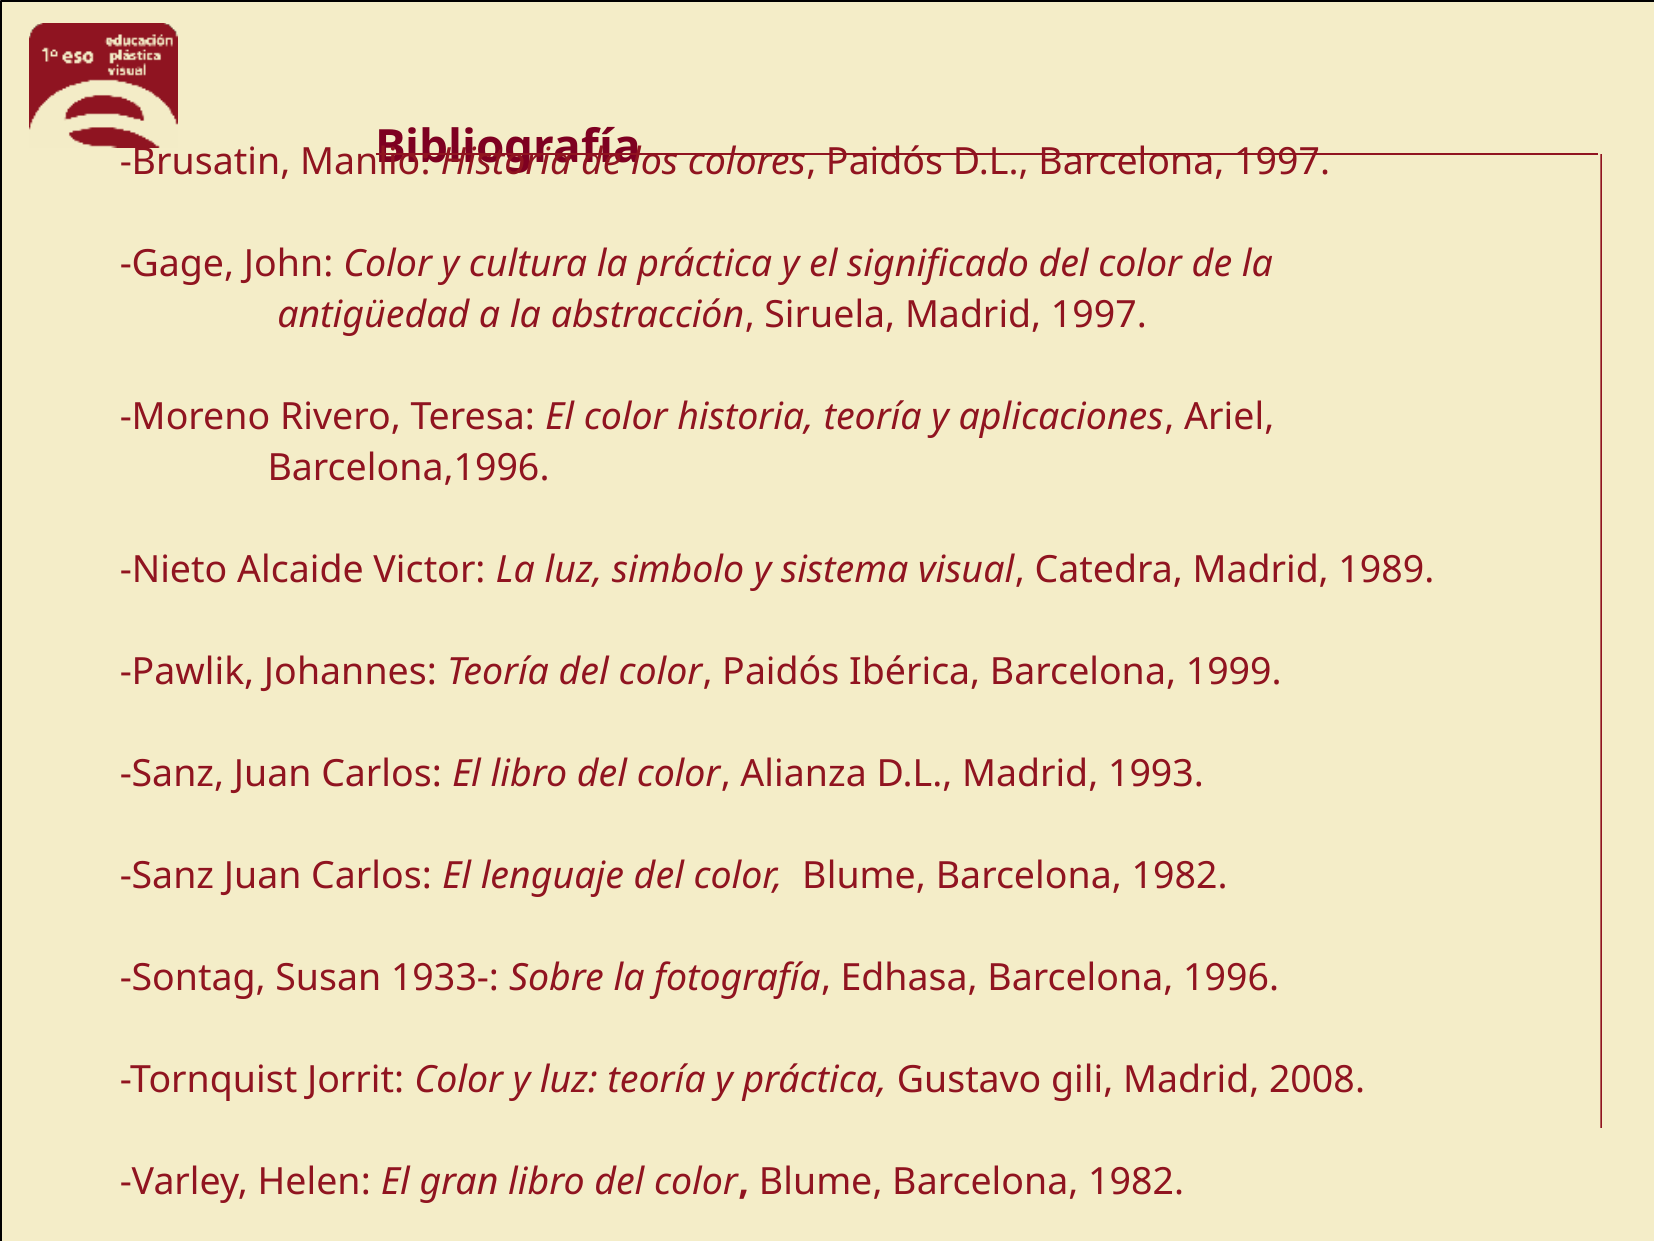

Bibliografía
-Brusatin, Manlio: Historia de los colores, Paidós D.L., Barcelona, 1997.
-Gage, John: Color y cultura la práctica y el significado del color de la
		 antigüedad a la abstracción, Siruela, Madrid, 1997.
-Moreno Rivero, Teresa: El color historia, teoría y aplicaciones, Ariel,
		Barcelona,1996.
-Nieto Alcaide Victor: La luz, simbolo y sistema visual, Catedra, Madrid, 1989.
-Pawlik, Johannes: Teoría del color, Paidós Ibérica, Barcelona, 1999.
-Sanz, Juan Carlos: El libro del color, Alianza D.L., Madrid, 1993.
-Sanz Juan Carlos: El lenguaje del color, Blume, Barcelona, 1982.
-Sontag, Susan 1933-: Sobre la fotografía, Edhasa, Barcelona, 1996.
-Tornquist Jorrit: Color y luz: teoría y práctica, Gustavo gili, Madrid, 2008.
-Varley, Helen: El gran libro del color, Blume, Barcelona, 1982.
#